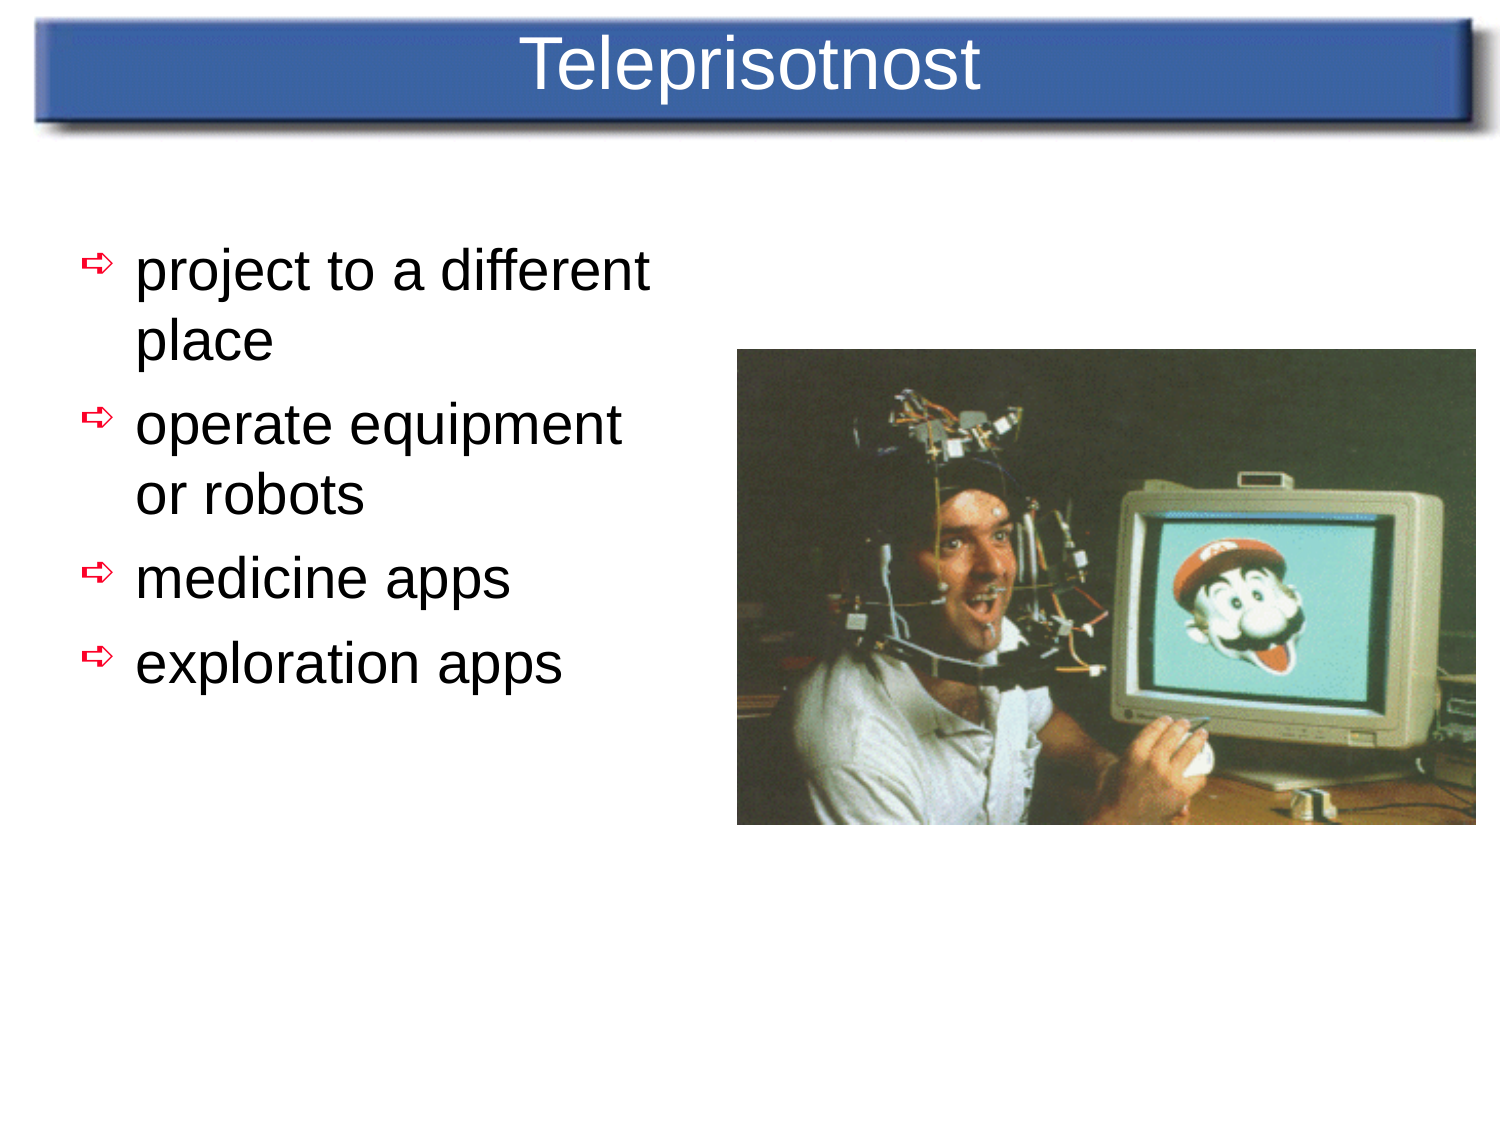

# Teleprisotnost
project to a different place
operate equipment or robots
medicine apps
exploration apps